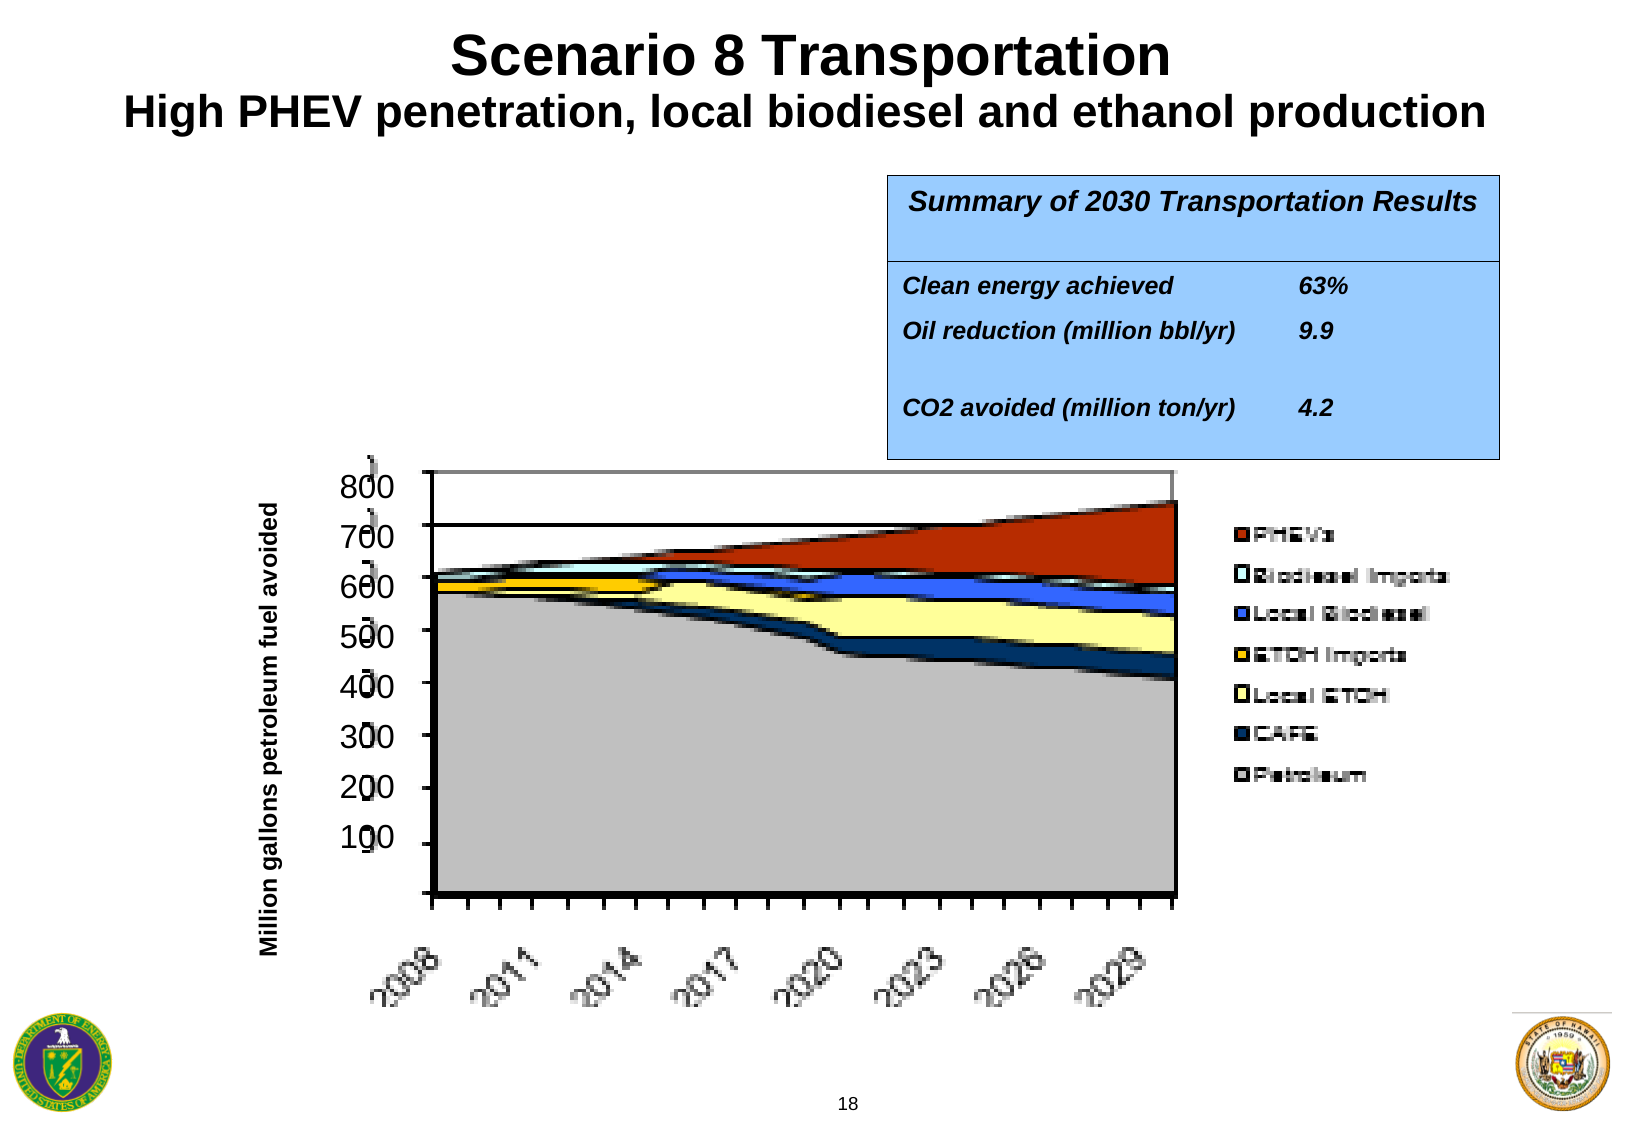

Scenario 8 Transportation
High PHEV penetration, local biodiesel and ethanol production
| Summary of 2030 Transportation Results | |
| --- | --- |
| Clean energy achieved | 63% |
| Oil reduction (million bbl/yr) | 9.9 |
| CO2 avoided (million ton/yr) | 4.2 |
800
700
600
500
400
Million gallons petroleum fuel avoided
300
200
100